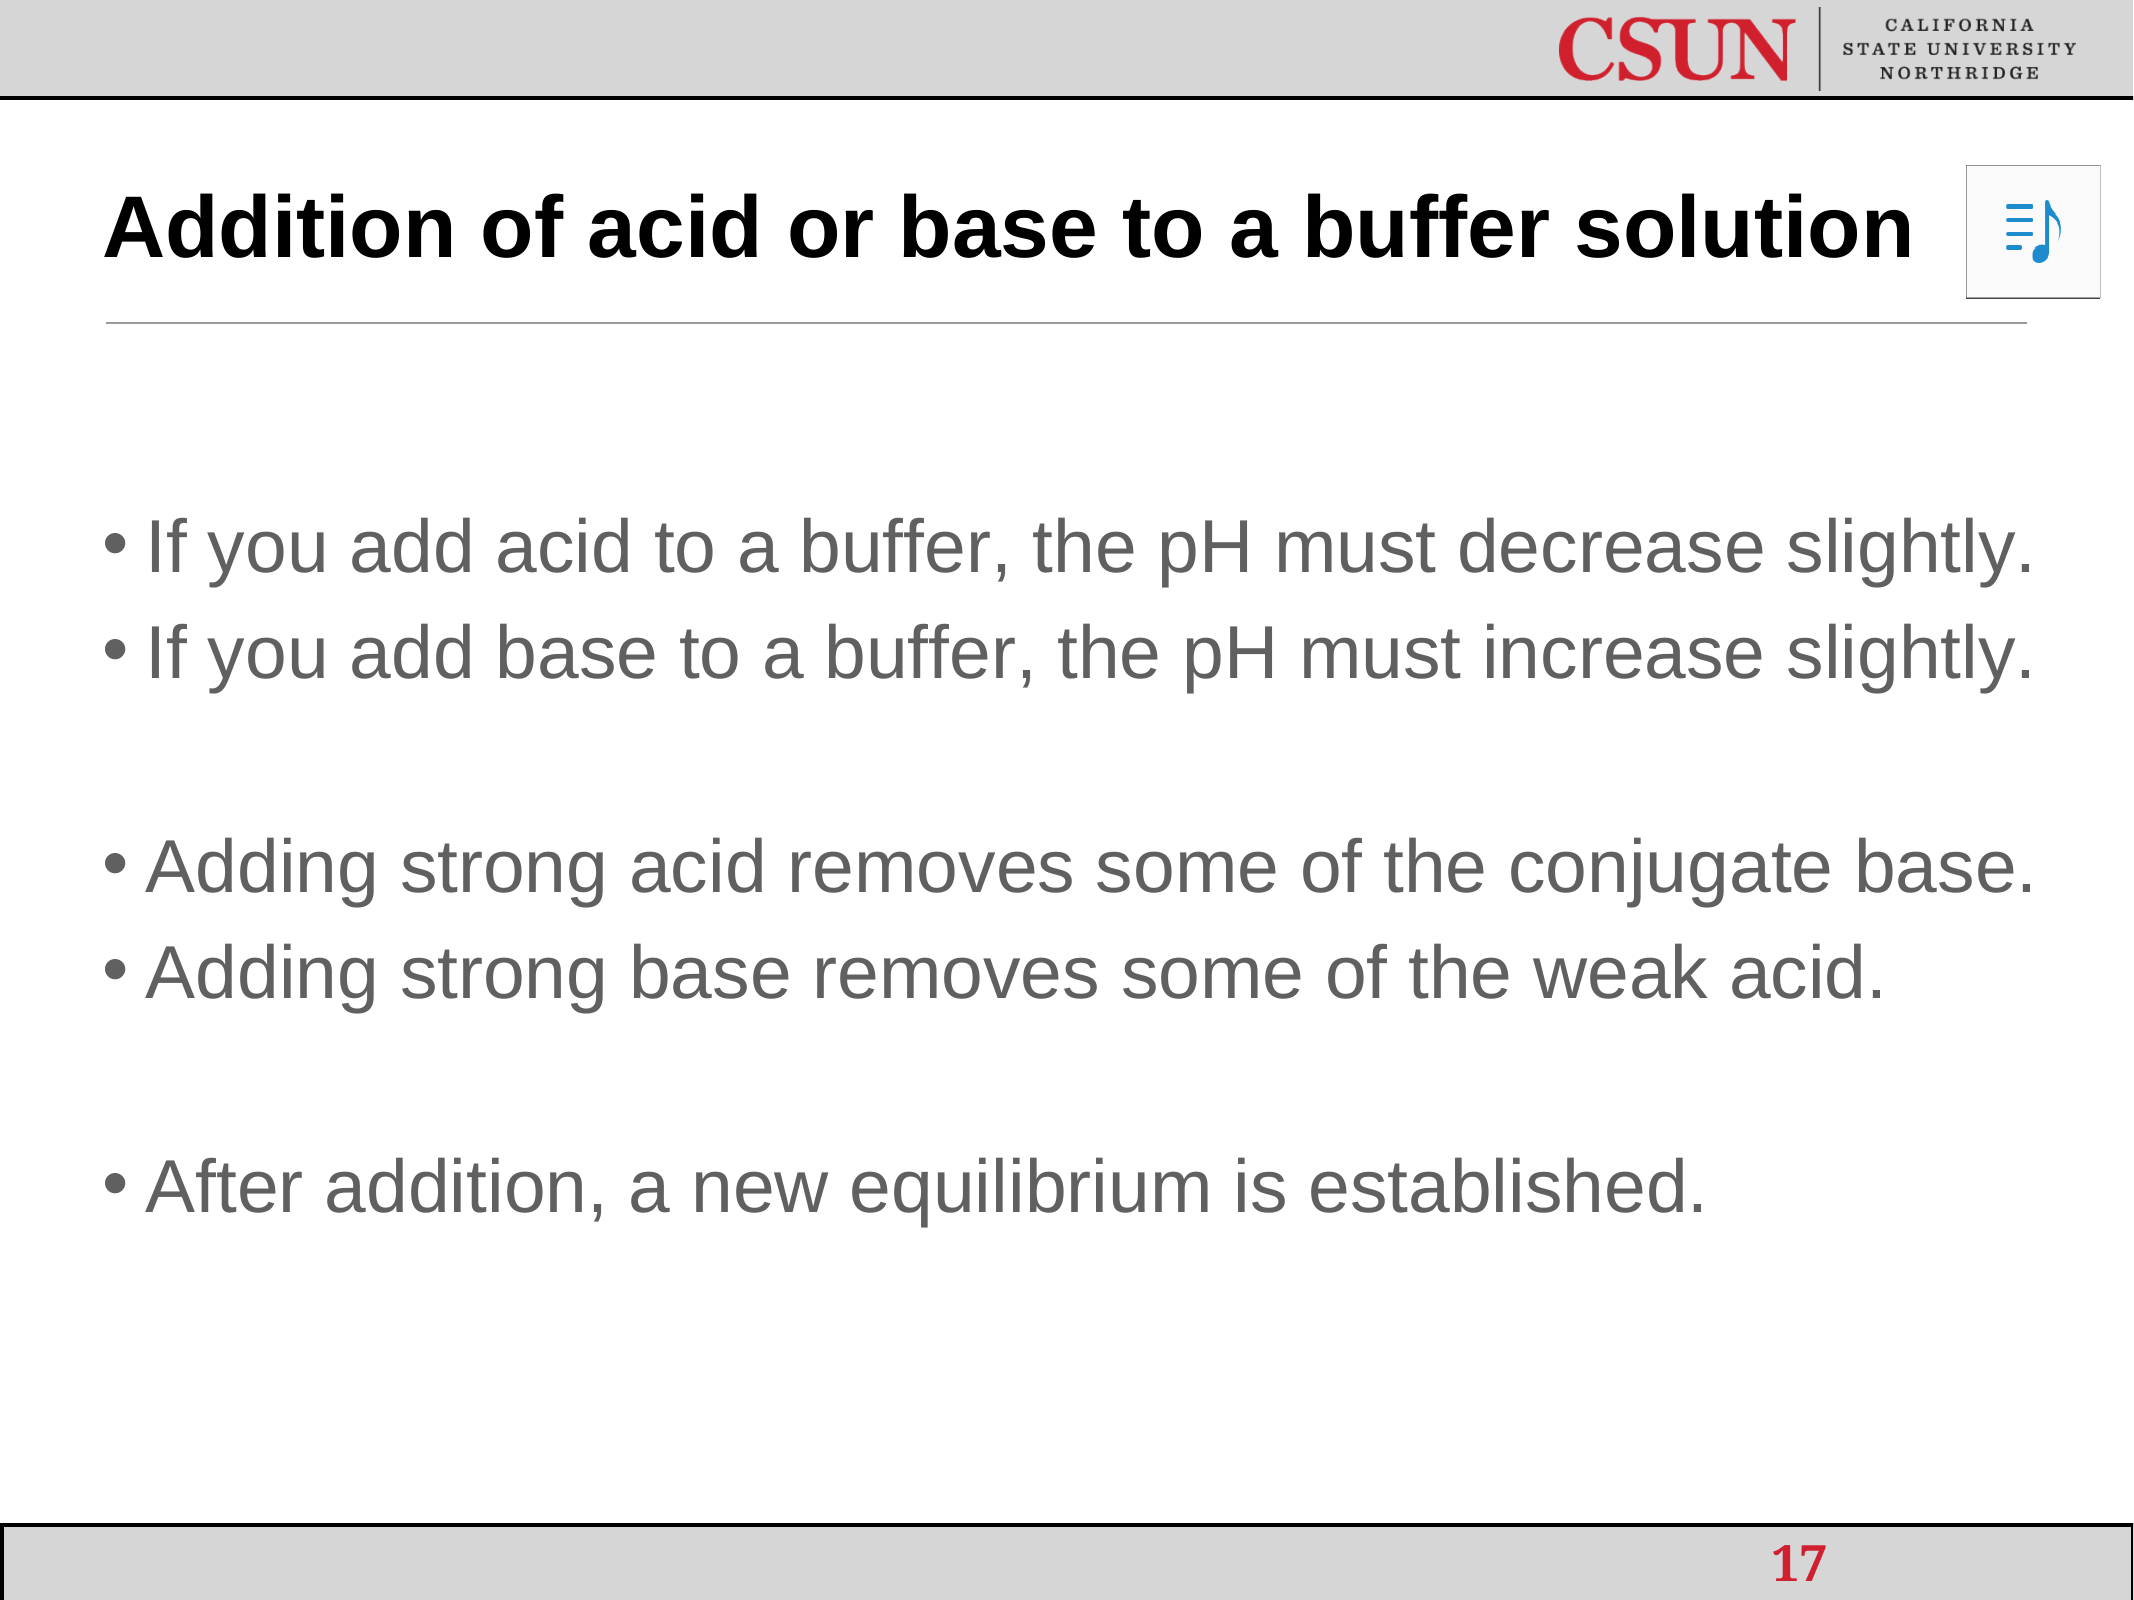

# Addition of acid or base to a buffer solution
If you add acid to a buffer, the pH must decrease slightly.
If you add base to a buffer, the pH must increase slightly.
Adding strong acid removes some of the conjugate base.
Adding strong base removes some of the weak acid.
After addition, a new equilibrium is established.
17